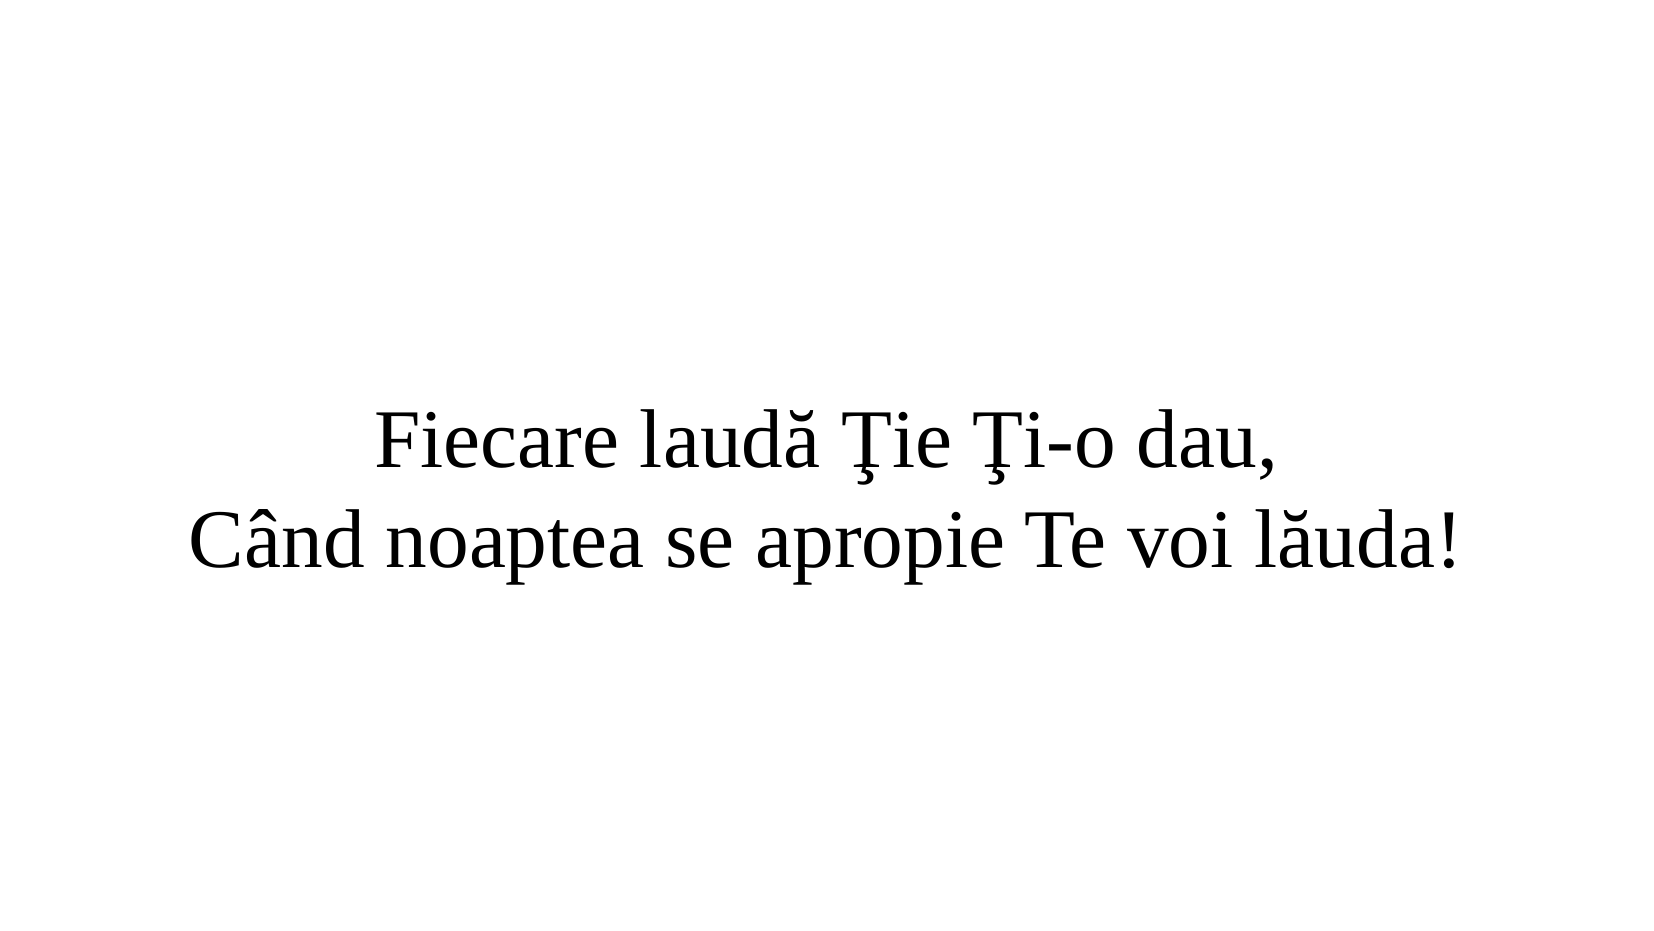

# Fiecare laudă Ţie Ţi-o dau,
Când noaptea se apropie Te voi lăuda!